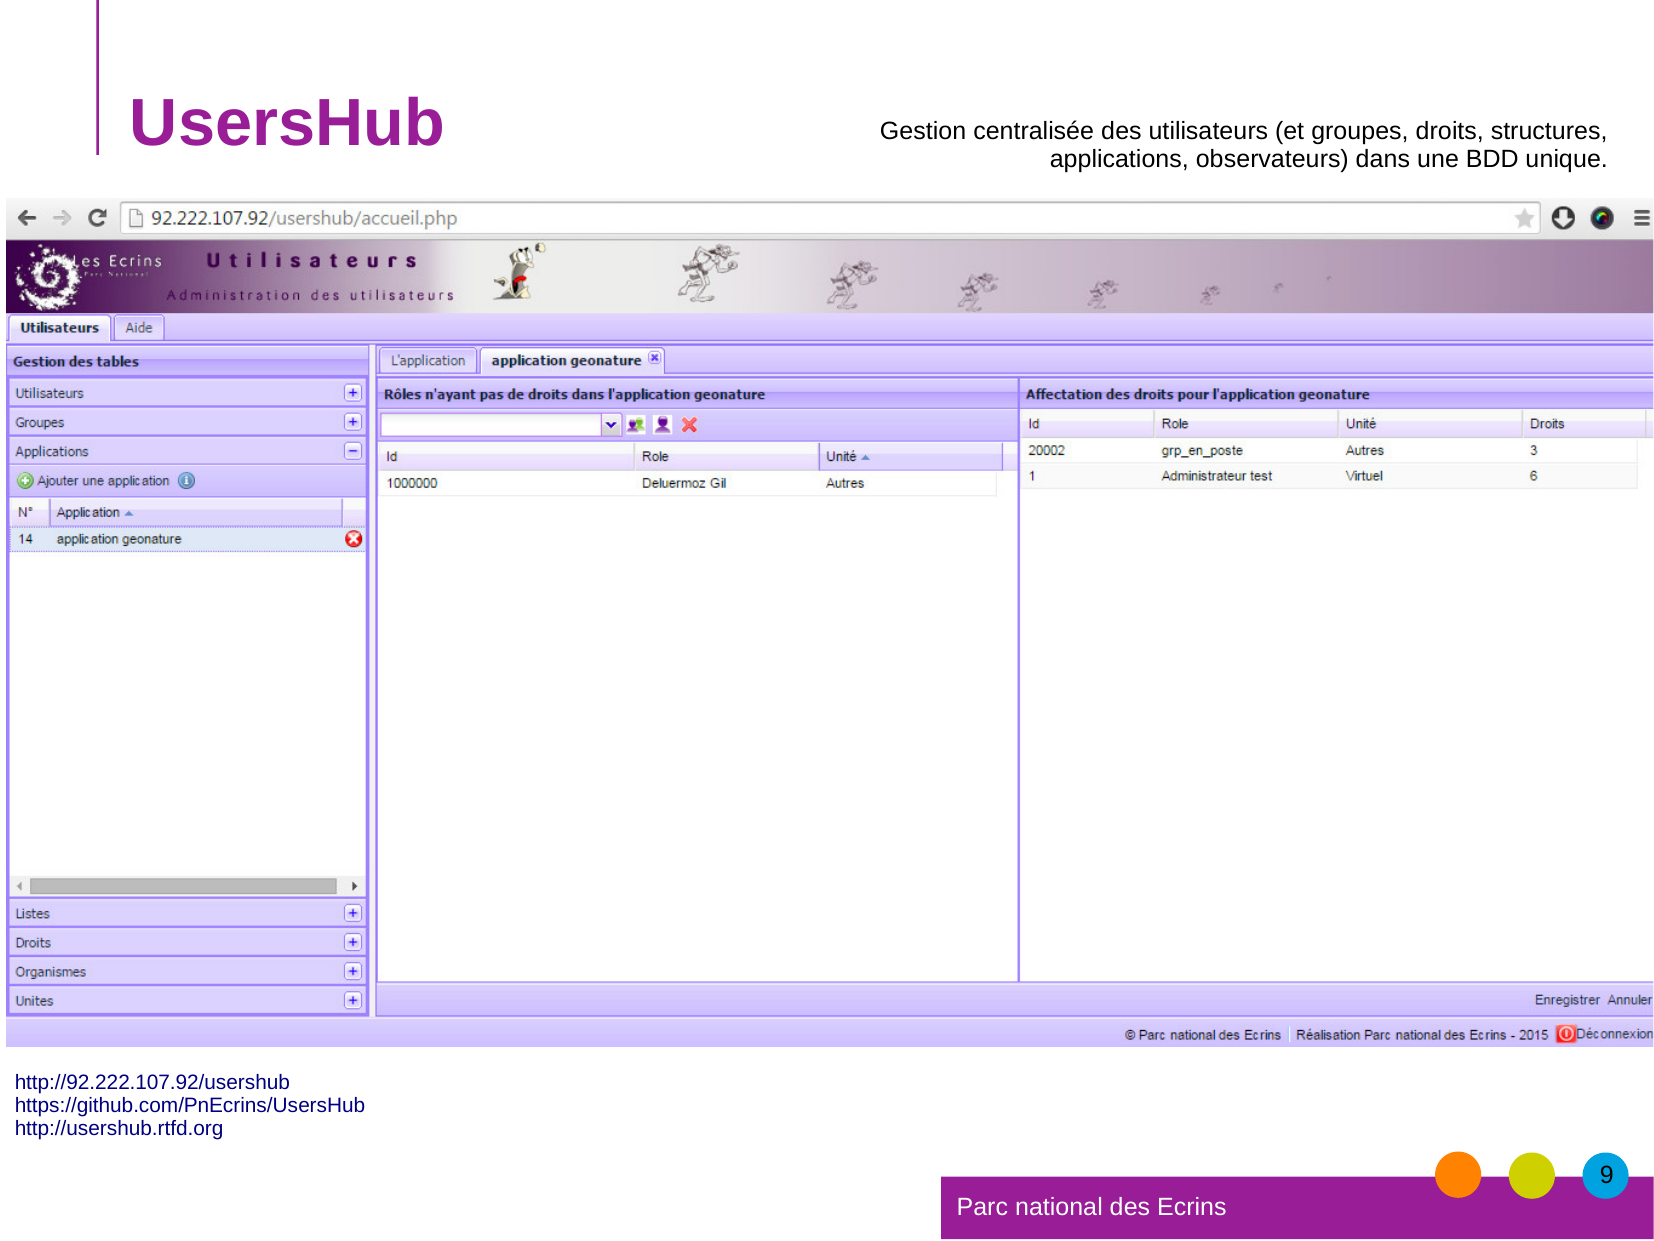

# UsersHub
Gestion centralisée des utilisateurs (et groupes, droits, structures, applications, observateurs) dans une BDD unique.
http://92.222.107.92/usershub
https://github.com/PnEcrins/UsersHub
http://usershub.rtfd.org